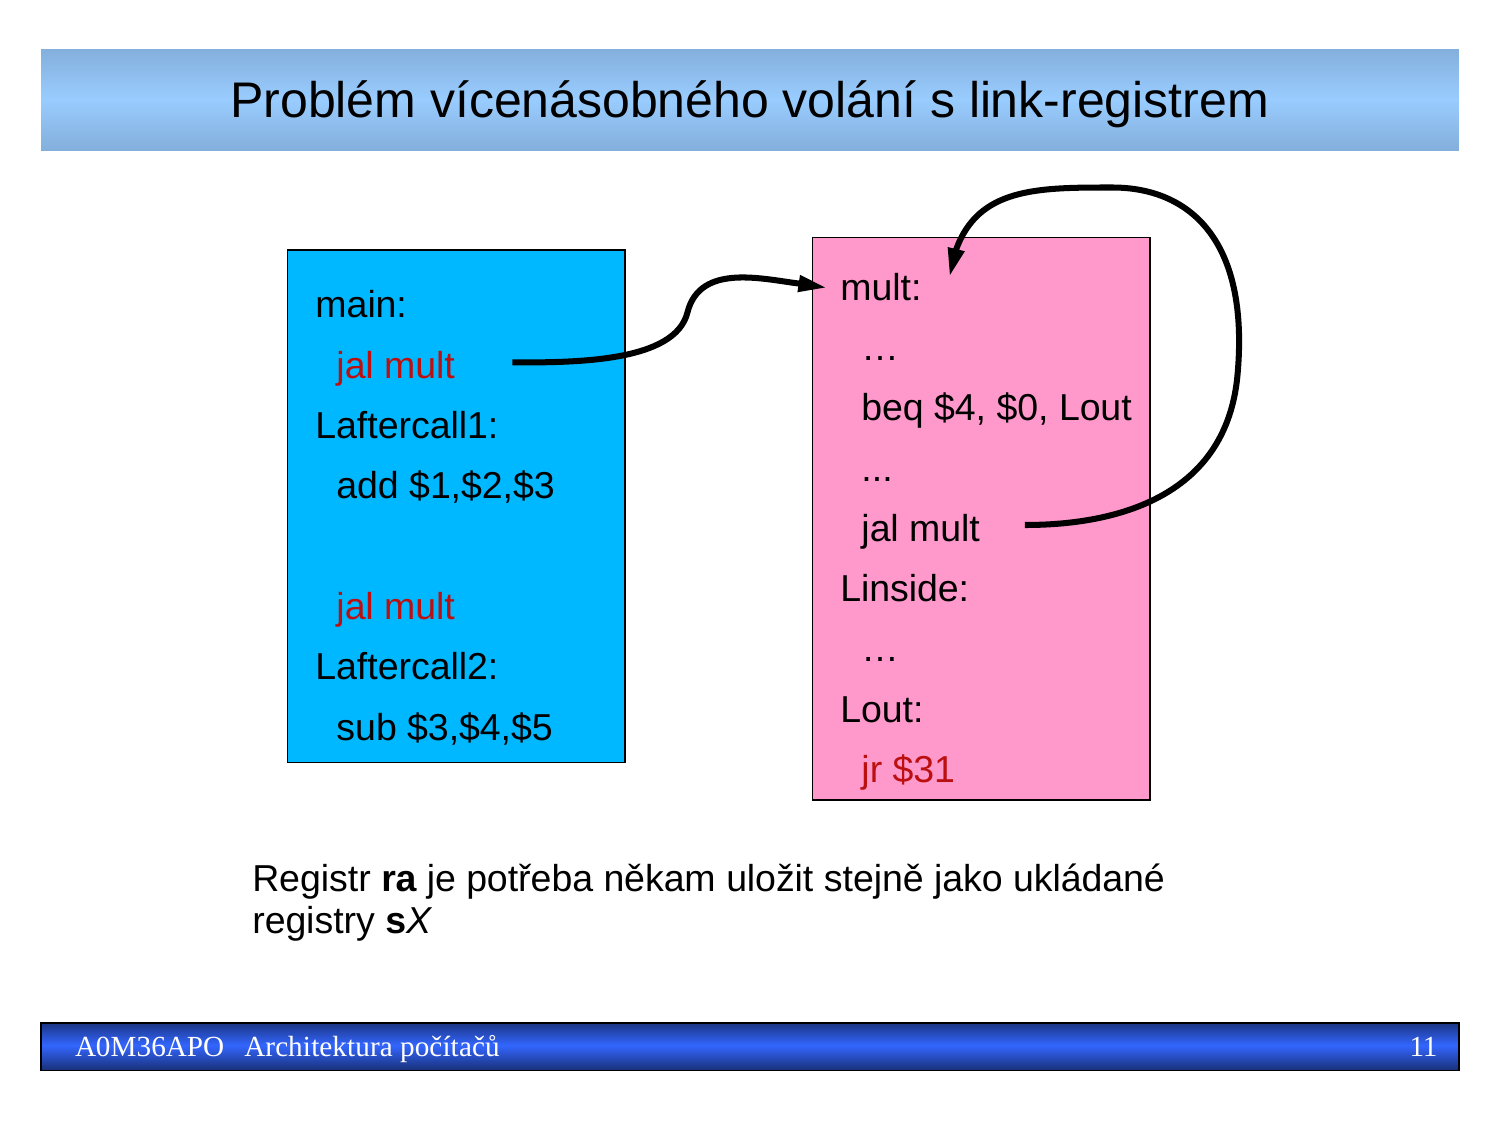

# Problém vícenásobného volání s link-registrem
mult:
 …
 beq $4, $0, Lout
 ...
 jal mult
Linside:
 …
Lout:
 jr $31
main:
 jal mult
Laftercall1:
 add $1,$2,$3
 jal mult
Laftercall2:
 sub $3,$4,$5
Registr ra je potřeba někam uložit stejně jako ukládané registry sX
A0M36APO Architektura počítačů
11